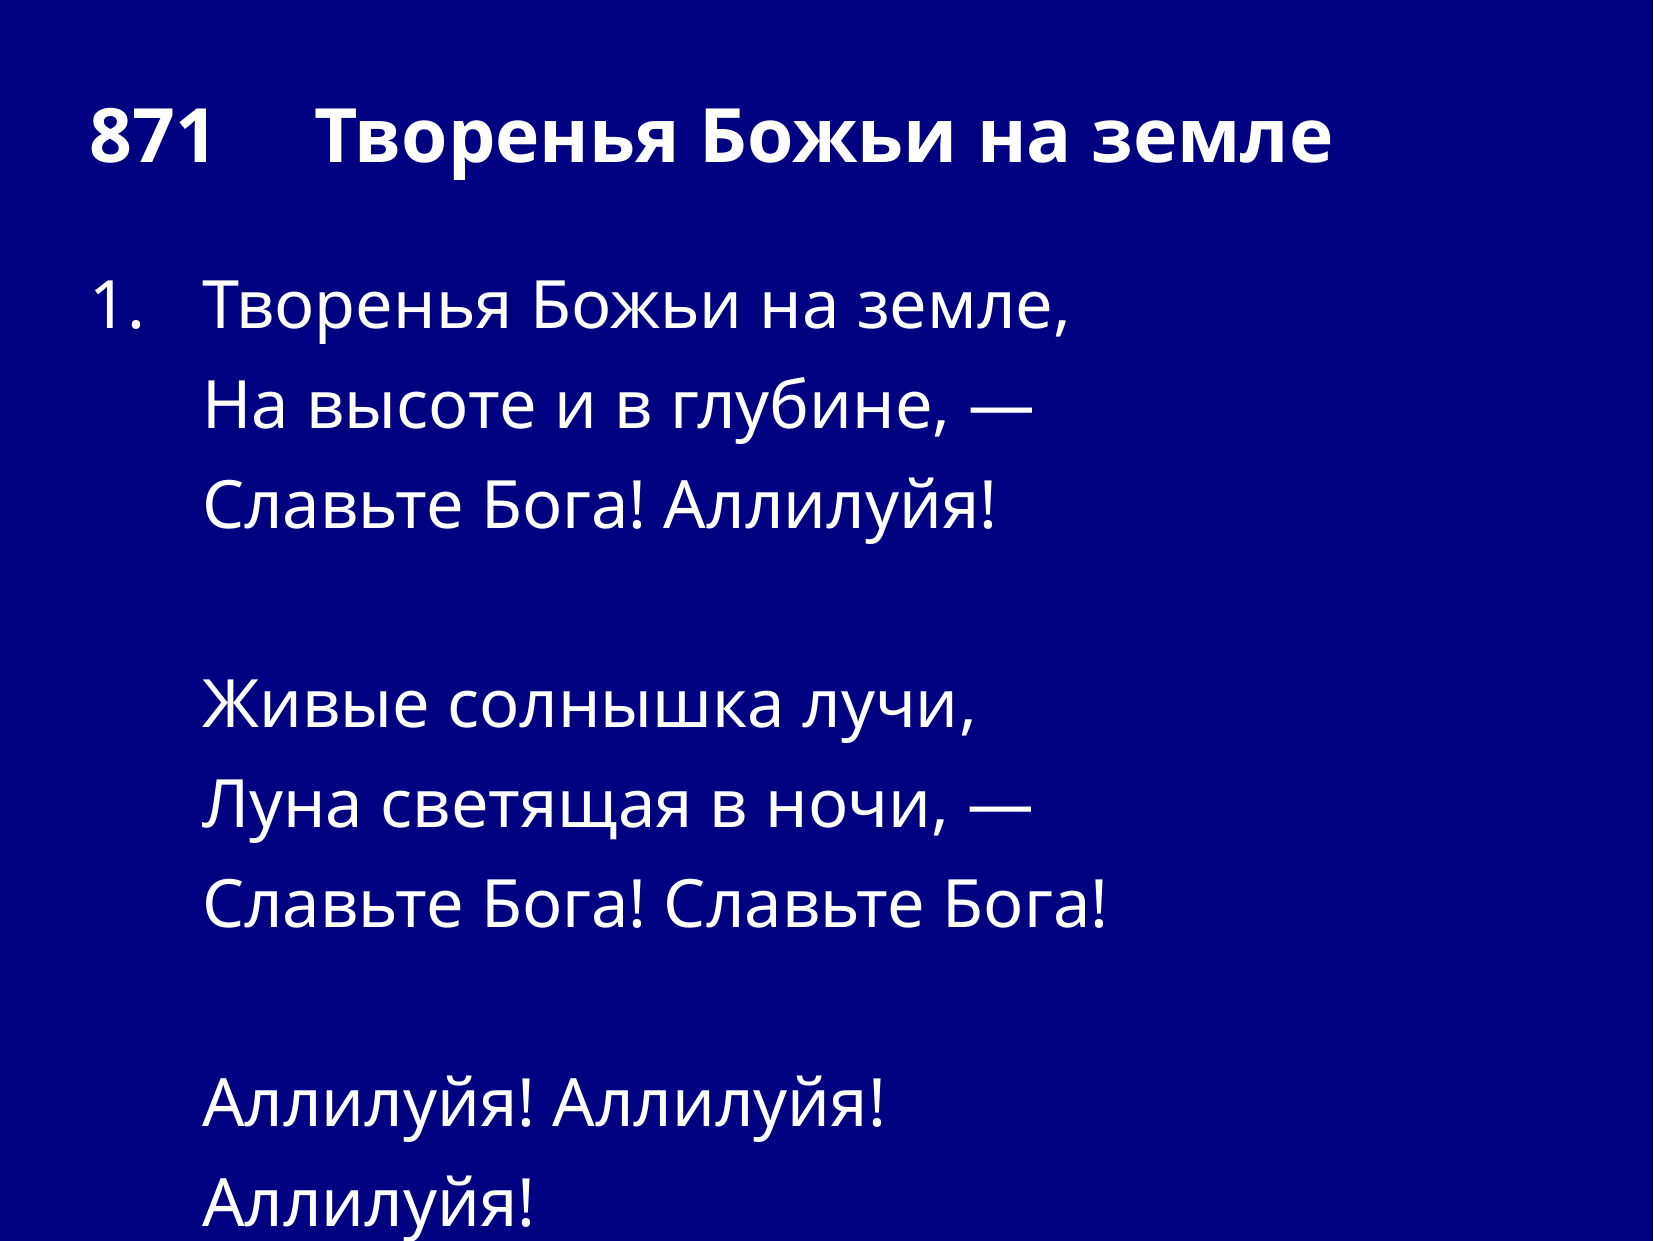

871	Творенья Божьи на земле
1.	Творенья Божьи на земле,
	На высоте и в глубине, ―
	Славьте Бога! Аллилуйя!
	Живые солнышка лучи,
	Луна светящая в ночи, ―
	Славьте Бога! Славьте Бога!
	Аллилуйя! Аллилуйя!
	Аллилуйя!